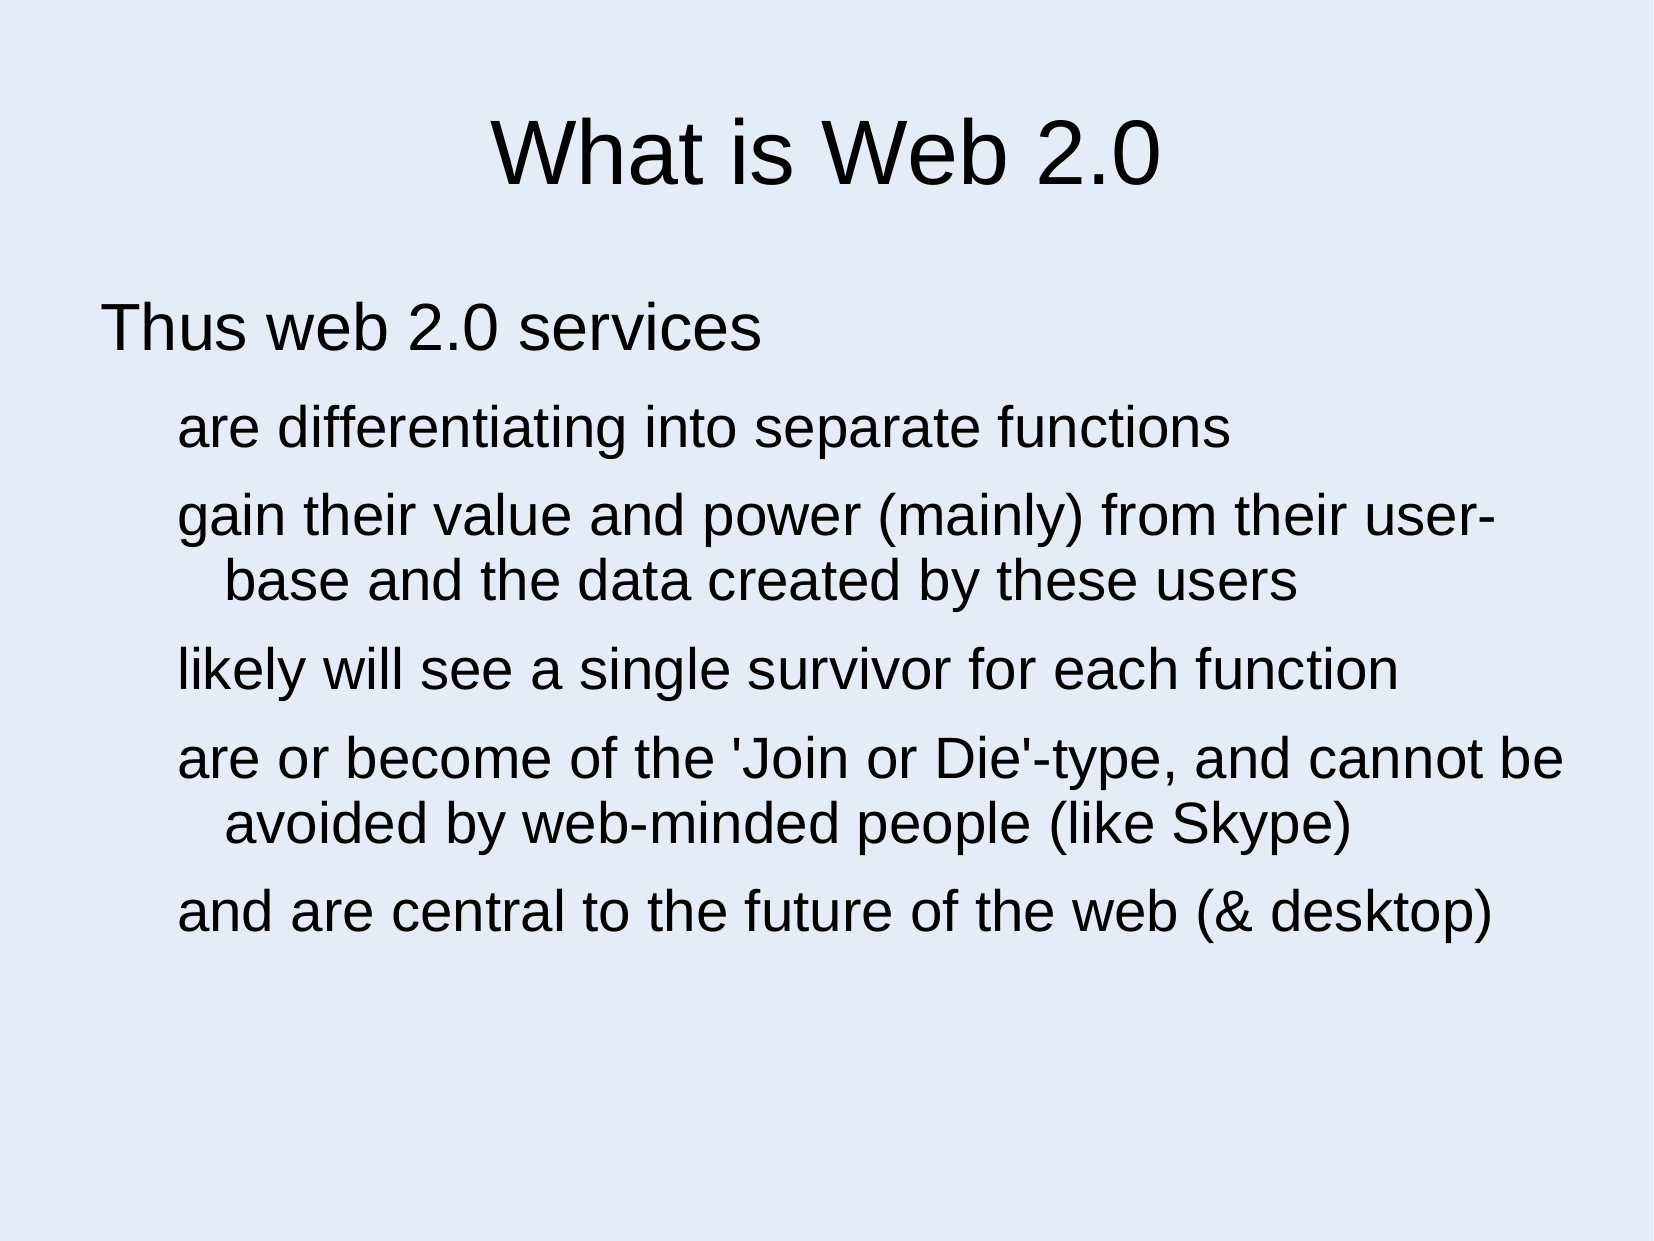

# What is Web 2.0
Thus web 2.0 services
are differentiating into separate functions
gain their value and power (mainly) from their user-base and the data created by these users
likely will see a single survivor for each function
are or become of the 'Join or Die'-type, and cannot be avoided by web-minded people (like Skype)
and are central to the future of the web (& desktop)